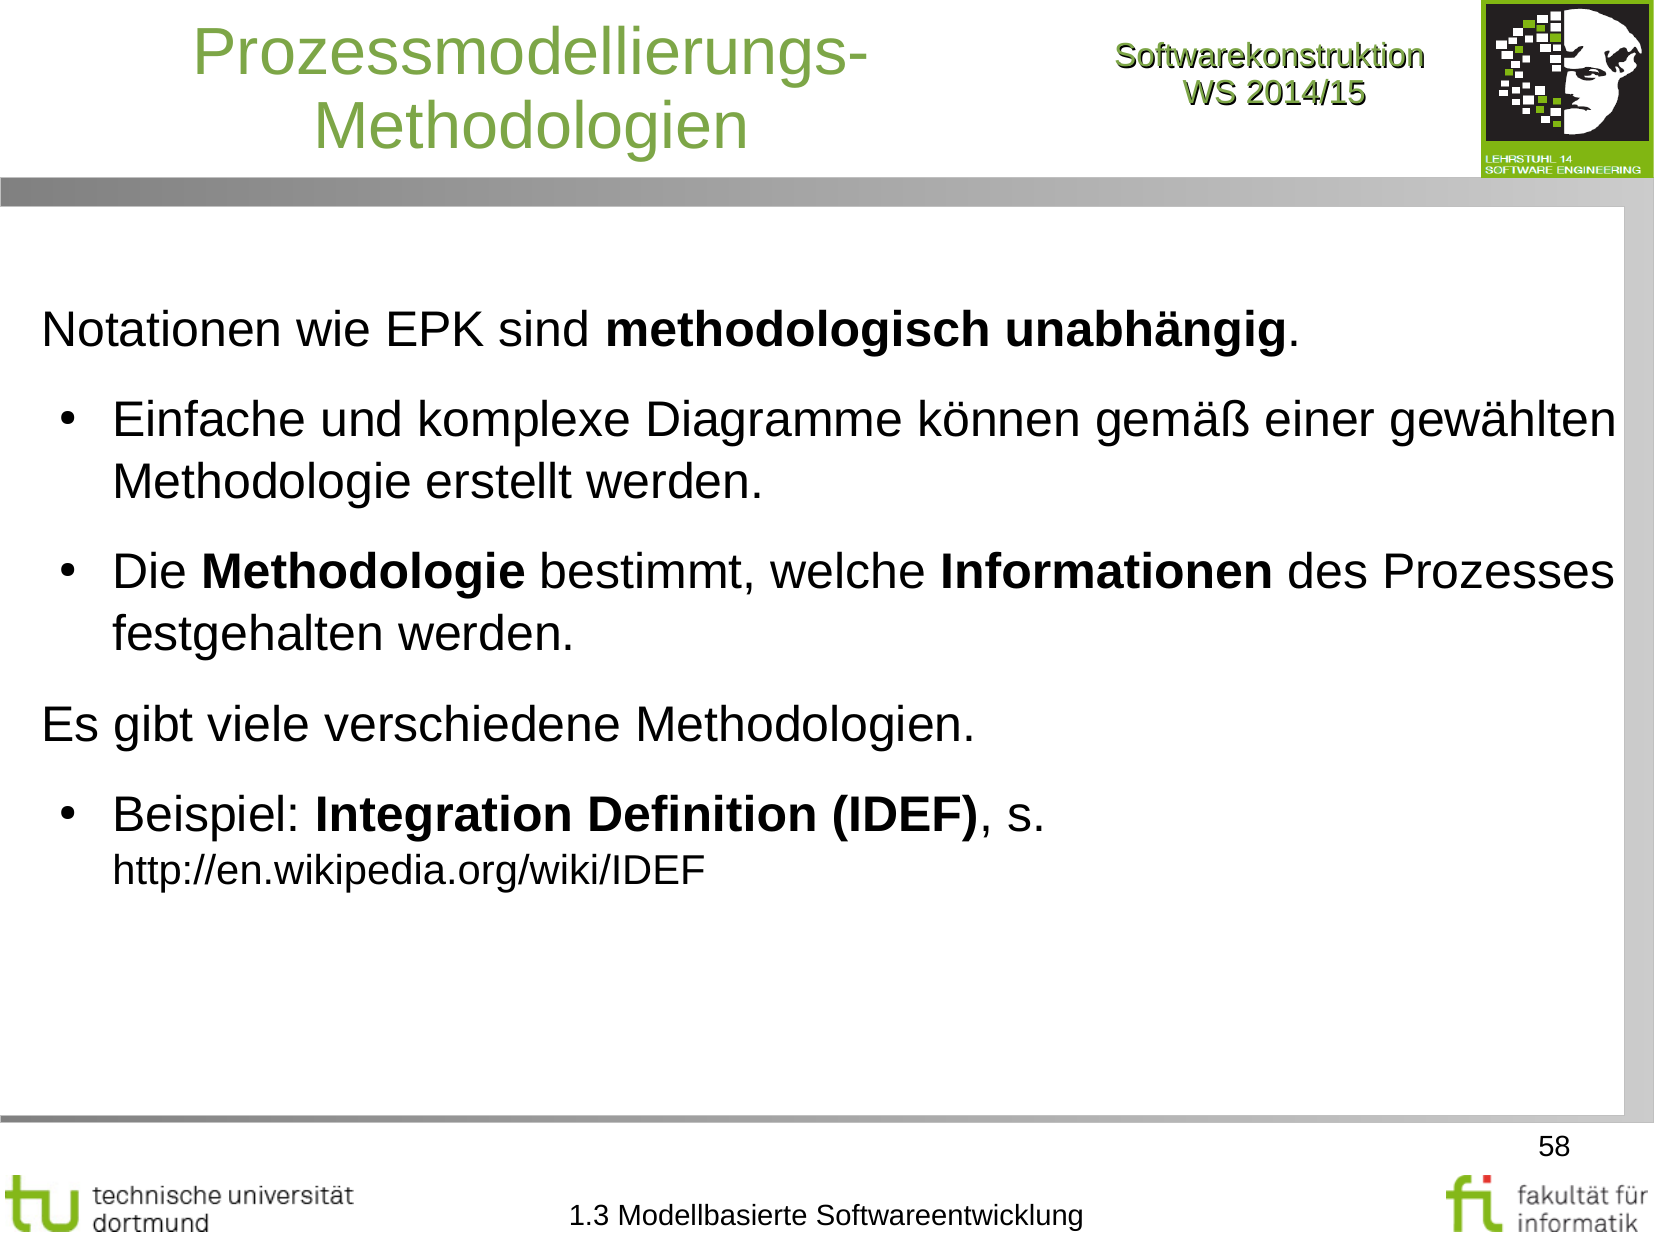

# Prozessmodellierungs- Methodologien
Notationen wie EPK sind methodologisch unabhängig.
Einfache und komplexe Diagramme können gemäß einer gewählten Methodologie erstellt werden.
Die Methodologie bestimmt, welche Informationen des Prozesses festgehalten werden.
Es gibt viele verschiedene Methodologien.
Beispiel: Integration Definition (IDEF), s. http://en.wikipedia.org/wiki/IDEF
58
1.3 Modellbasierte Softwareentwicklung